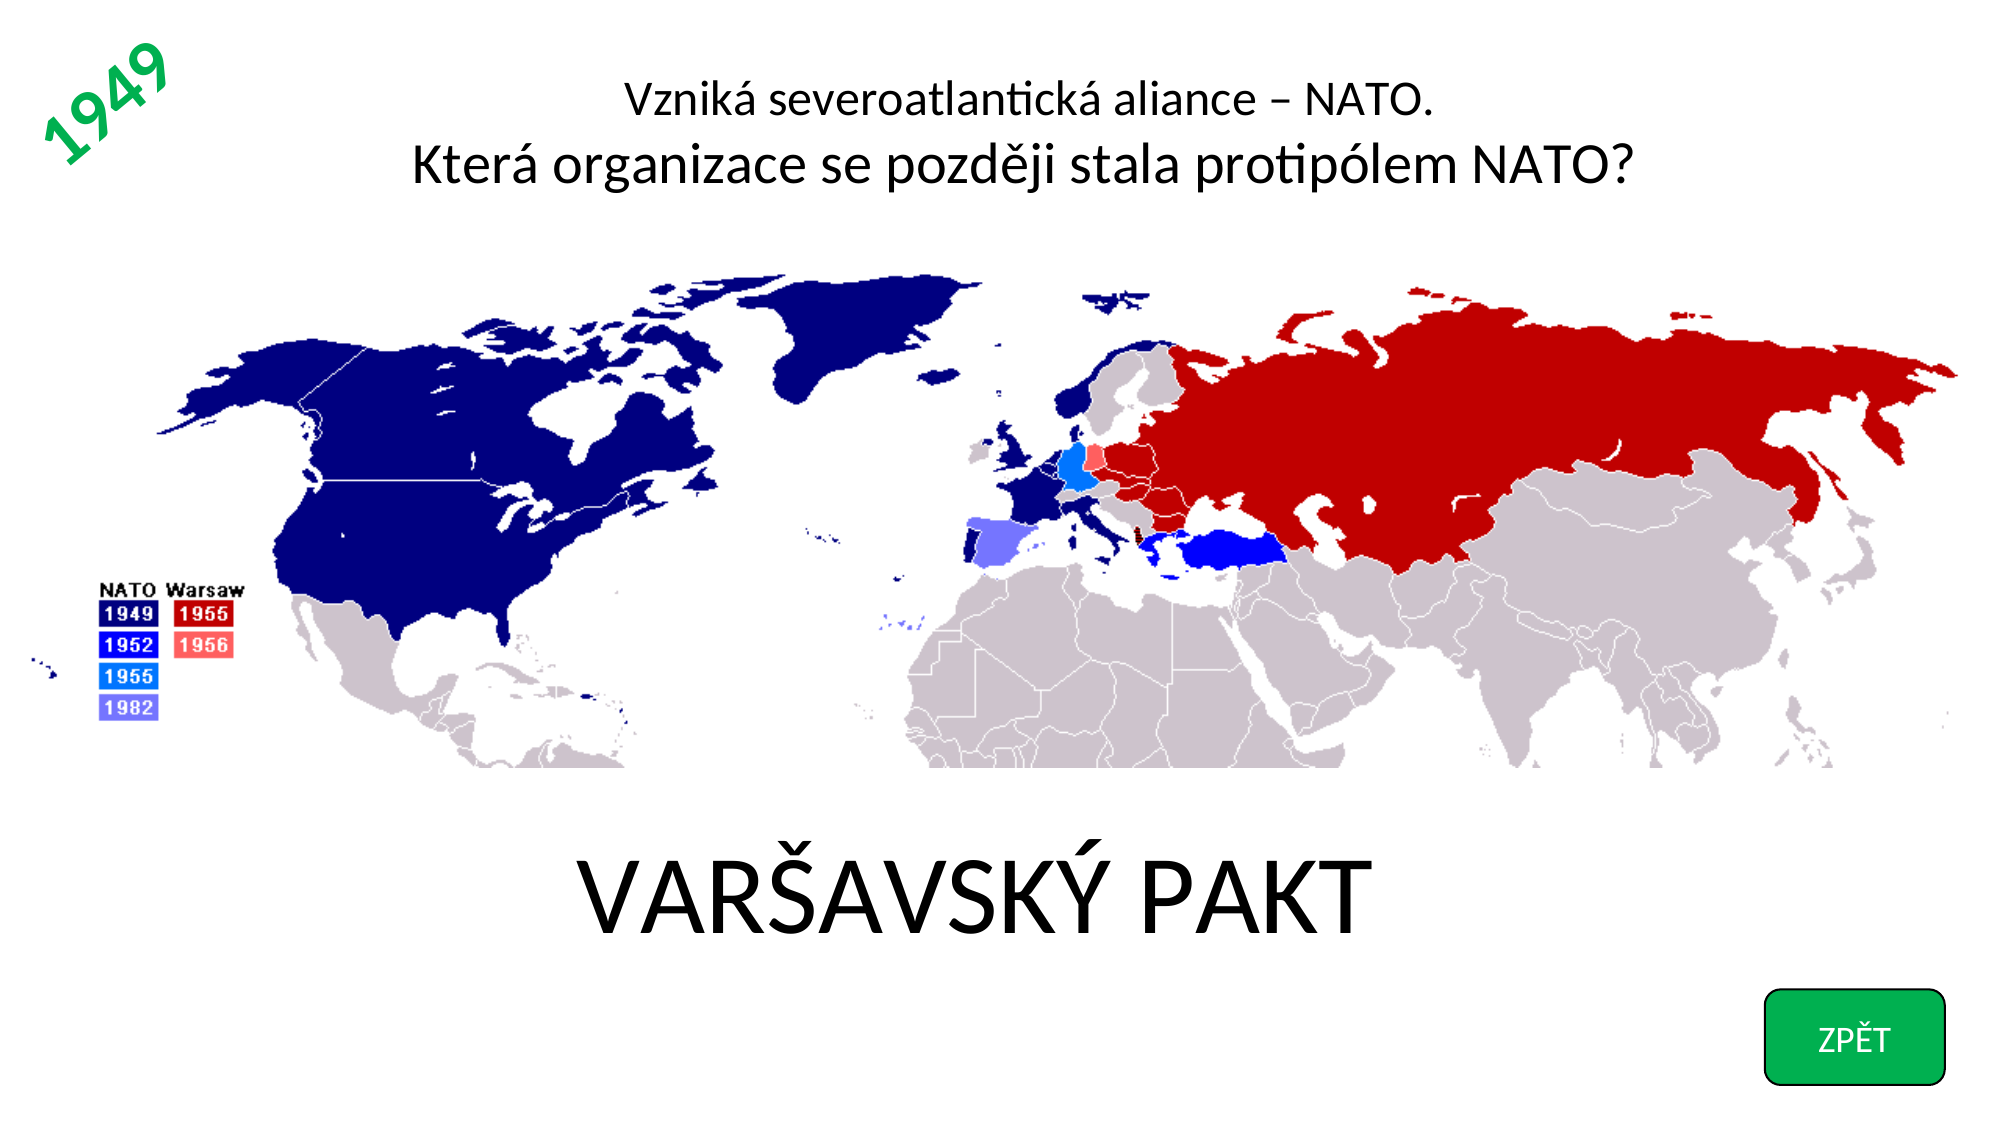

1949
 Vzniká severoatlantická aliance – NATO.
Která organizace se později stala protipólem NATO?
VARŠAVSKÝ PAKT
ZPĚT